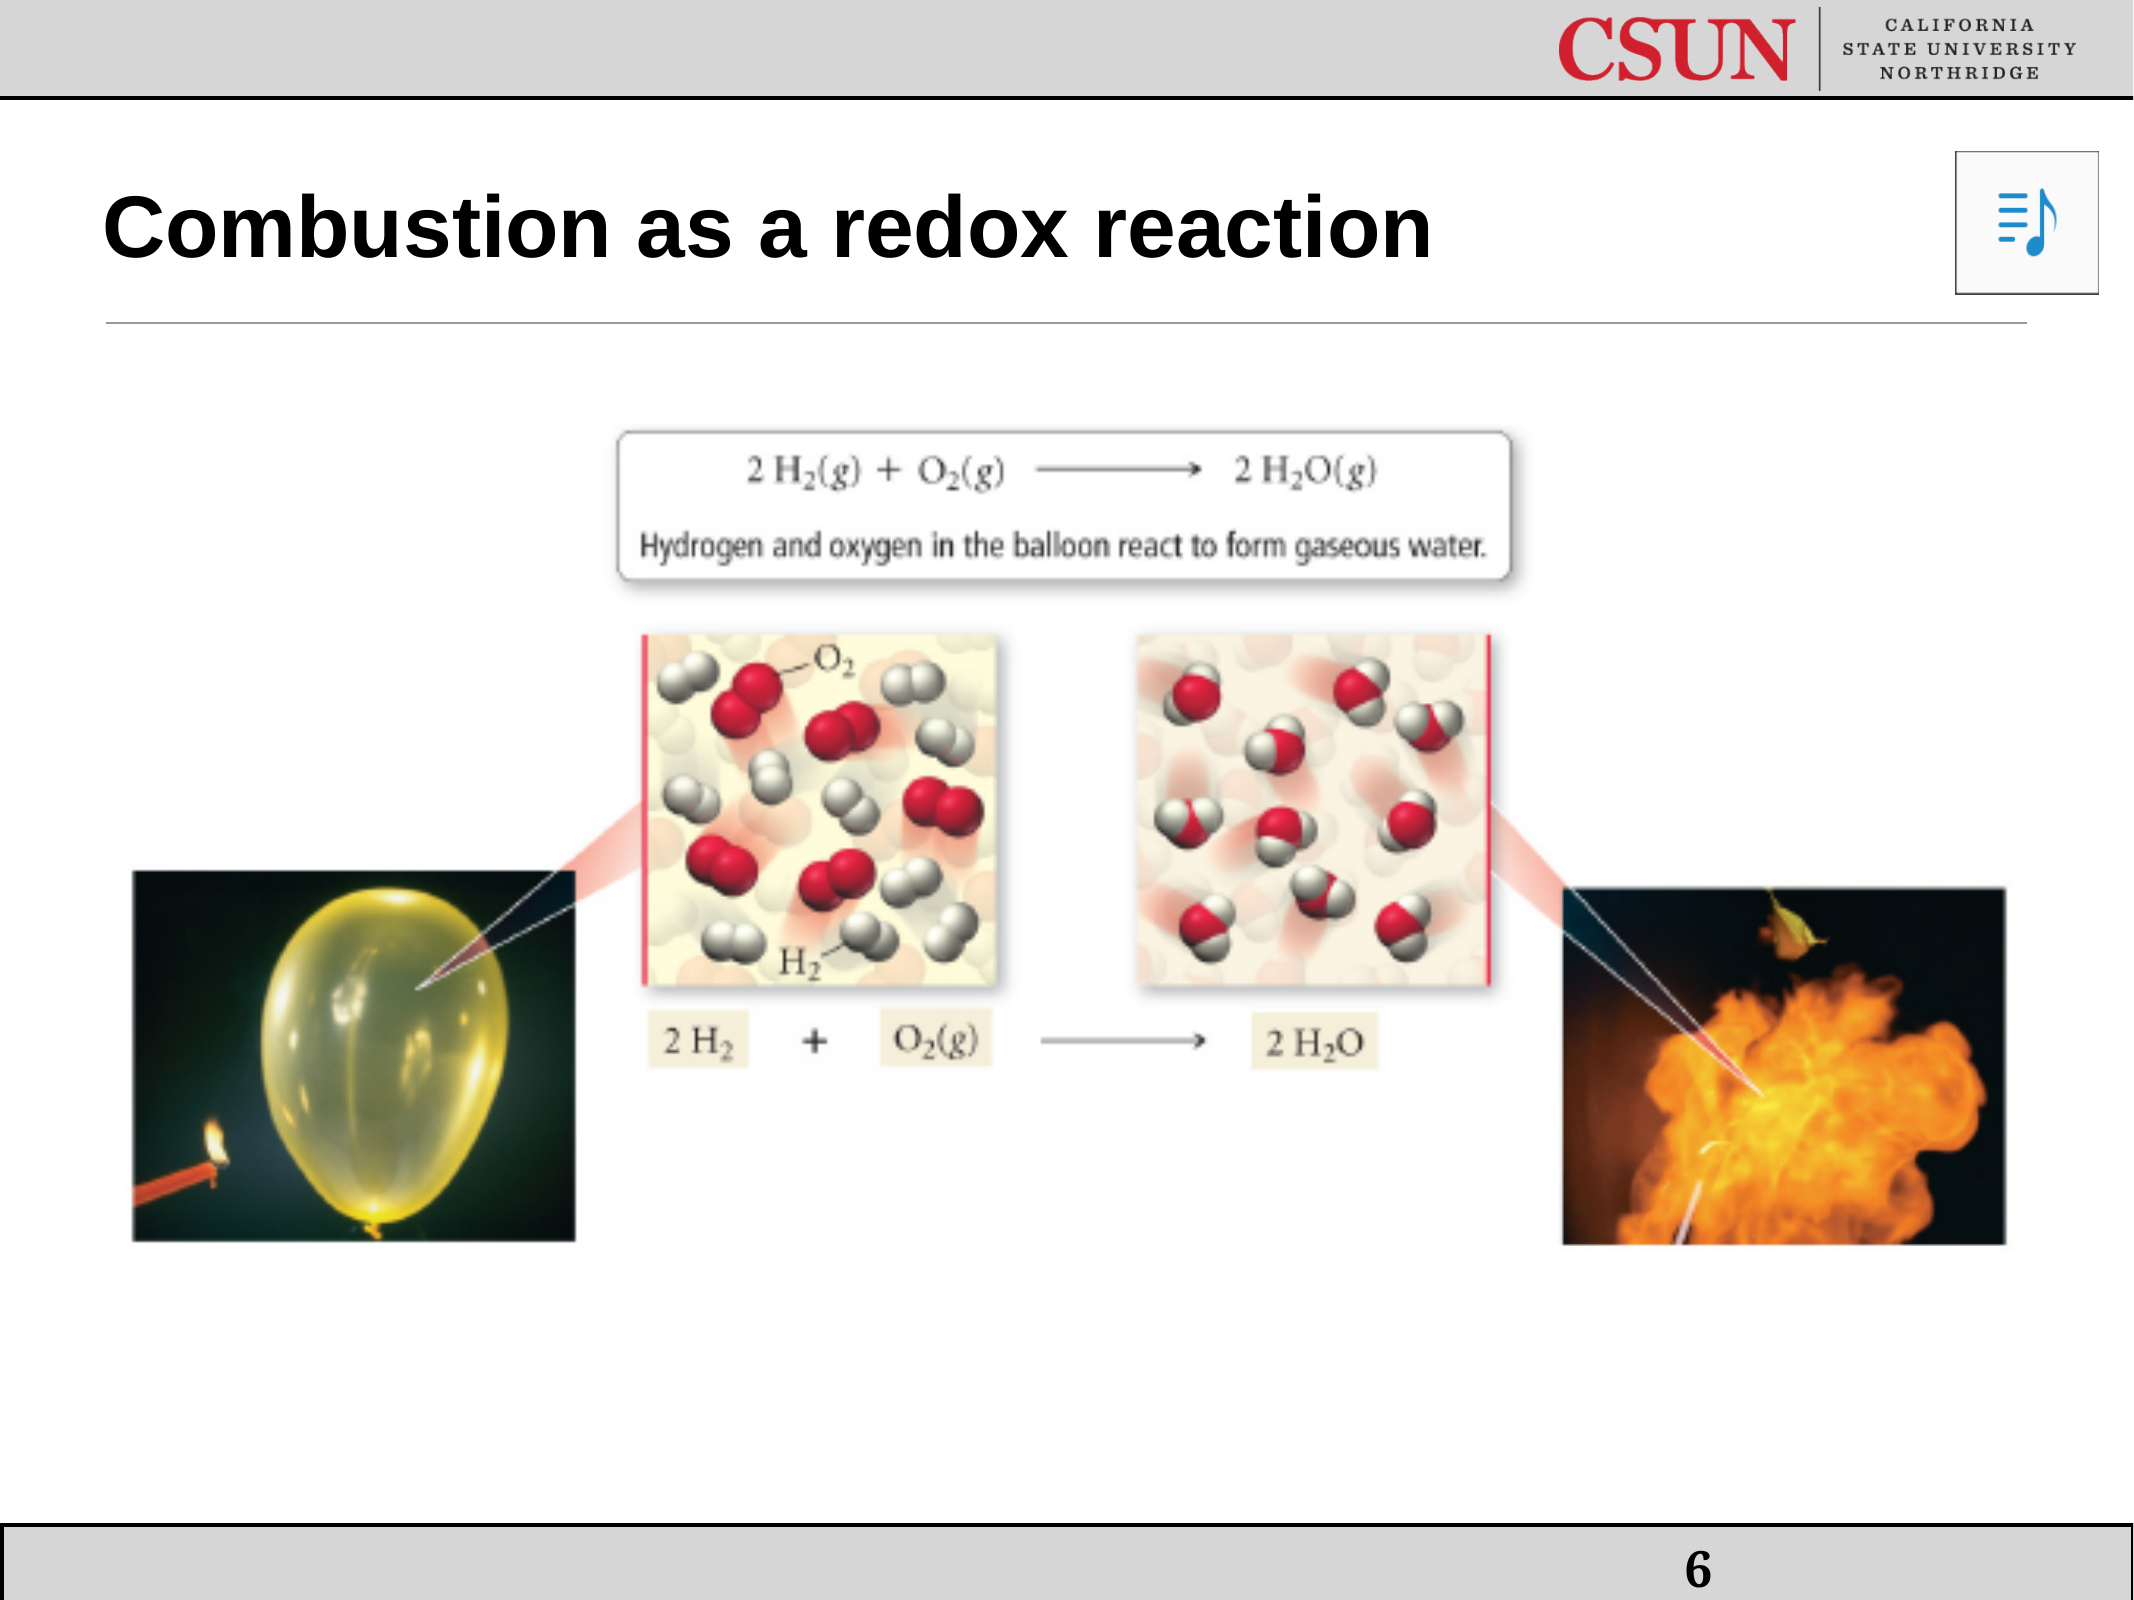

# Combustion as a redox reaction
6